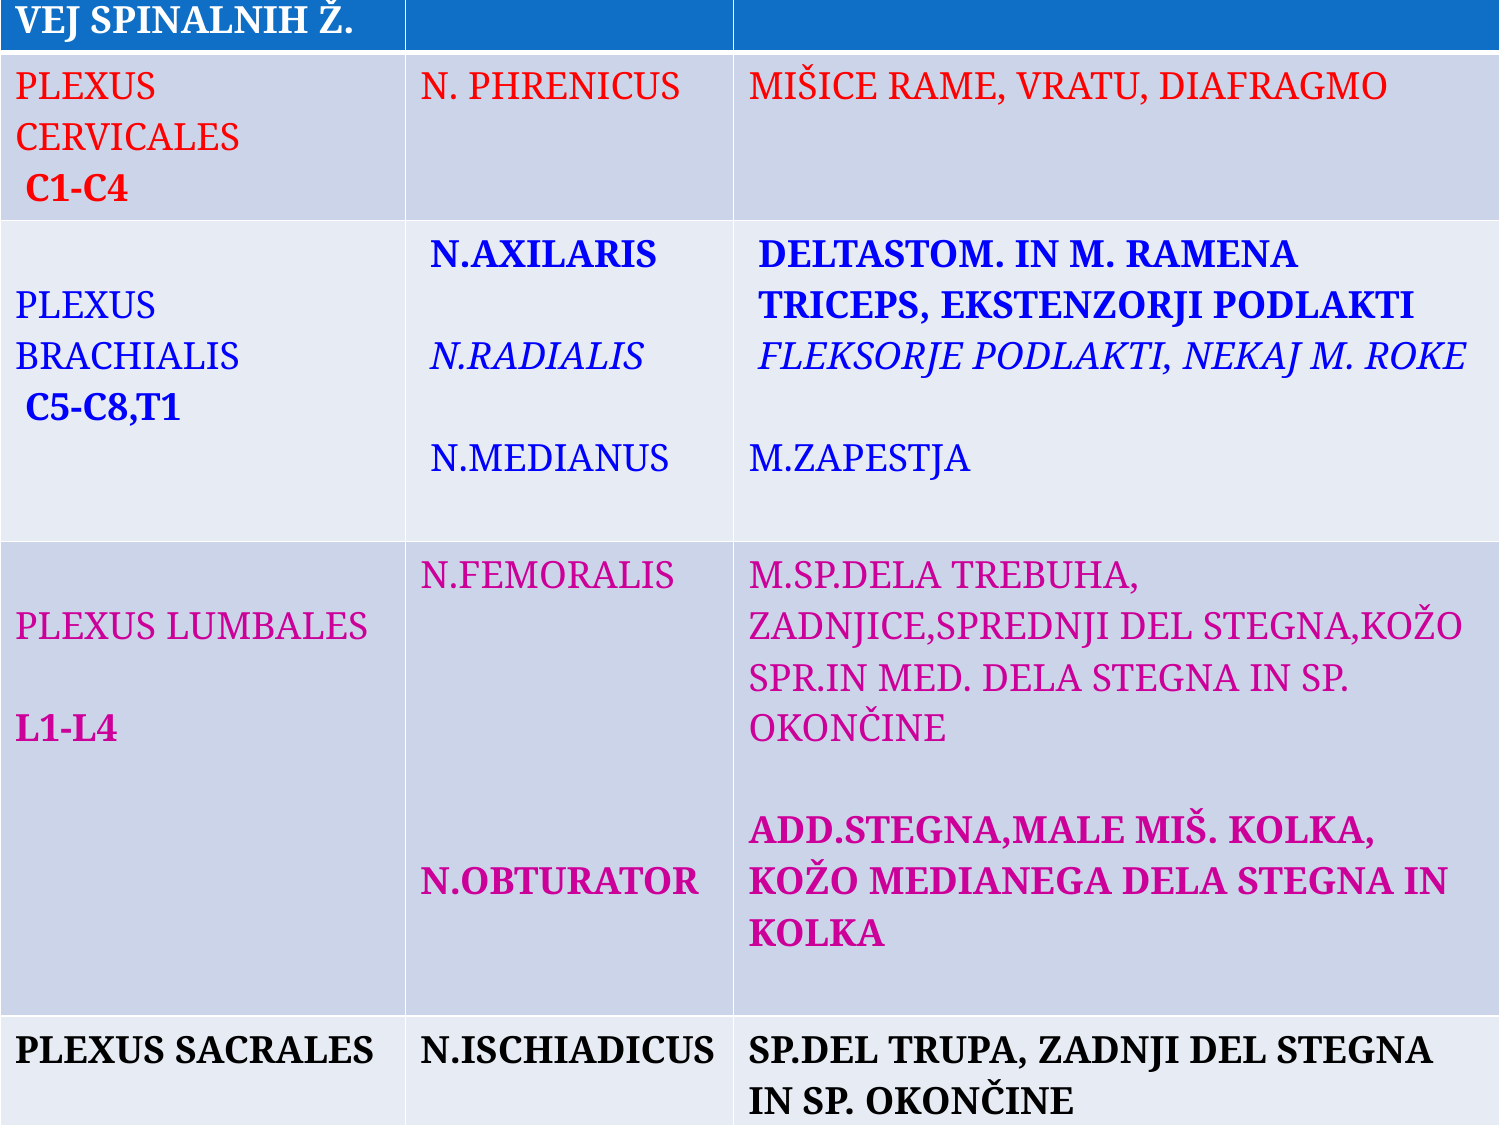

| PLETEŽI VENTR. VEJ SPINALNIH Ž. | VRSTA Ž. | KAJ OŽIVČUJE |
| --- | --- | --- |
| PLEXUS CERVICALES  C1-C4 | N. PHRENICUS | MIŠICE RAME, VRATU, DIAFRAGMO |
| PLEXUS BRACHIALIS C5-C8,T1 | N.AXILARIS    N.RADIALIS    N.MEDIANUS | DELTASTOM. IN M. RAMENA  TRICEPS, EKSTENZORJI PODLAKTI  FLEKSORJE PODLAKTI, NEKAJ M. ROKE   M.ZAPESTJA |
| PLEXUS LUMBALES   L1-L4 | N.FEMORALIS N.OBTURATOR | M.SP.DELA TREBUHA, ZADNJICE,SPREDNJI DEL STEGNA,KOŽO SPR.IN MED. DELA STEGNA IN SP. OKONČINE ADD.STEGNA,MALE MIŠ. KOLKA, KOŽO MEDIANEGA DELA STEGNA IN KOLKA |
| PLEXUS SACRALES     L4-L5, S1-S5 | N.ISCHIADICUS N. PERONEUS COMMUNIS N. TIBIALIS | SP.DEL TRUPA, ZADNJI DEL STEGNA IN SP. OKONČINE  LAT.DEL SP.OKONČINE ZADNJI DEL SP. OKONČINE IN NOGO |
#